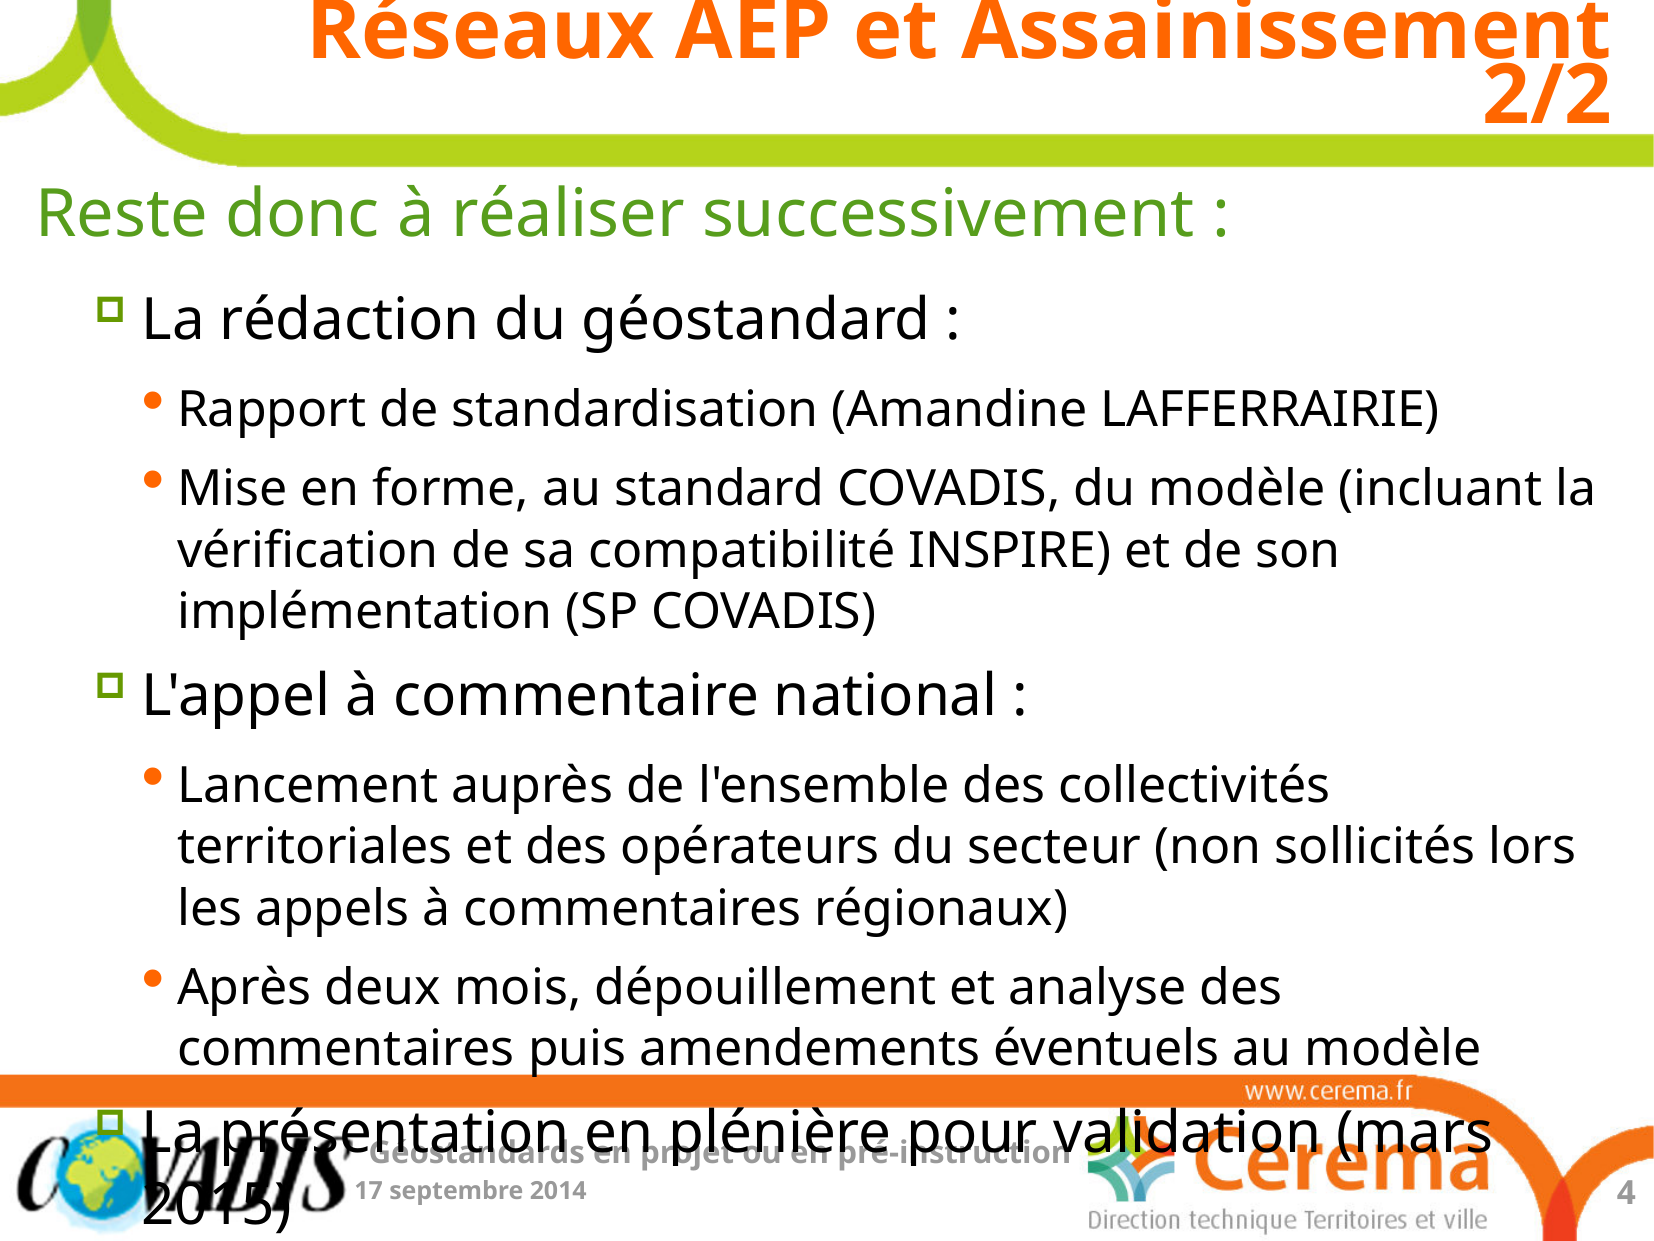

# Réseaux AEP et Assainissement 2/2
Reste donc à réaliser successivement :
La rédaction du géostandard :
Rapport de standardisation (Amandine LAFFERRAIRIE)
Mise en forme, au standard COVADIS, du modèle (incluant la vérification de sa compatibilité INSPIRE) et de son implémentation (SP COVADIS)
L'appel à commentaire national :
Lancement auprès de l'ensemble des collectivités territoriales et des opérateurs du secteur (non sollicités lors les appels à commentaires régionaux)
Après deux mois, dépouillement et analyse des commentaires puis amendements éventuels au modèle
La présentation en plénière pour validation (mars 2015)
Géostandards en projet ou en pré-instruction
4